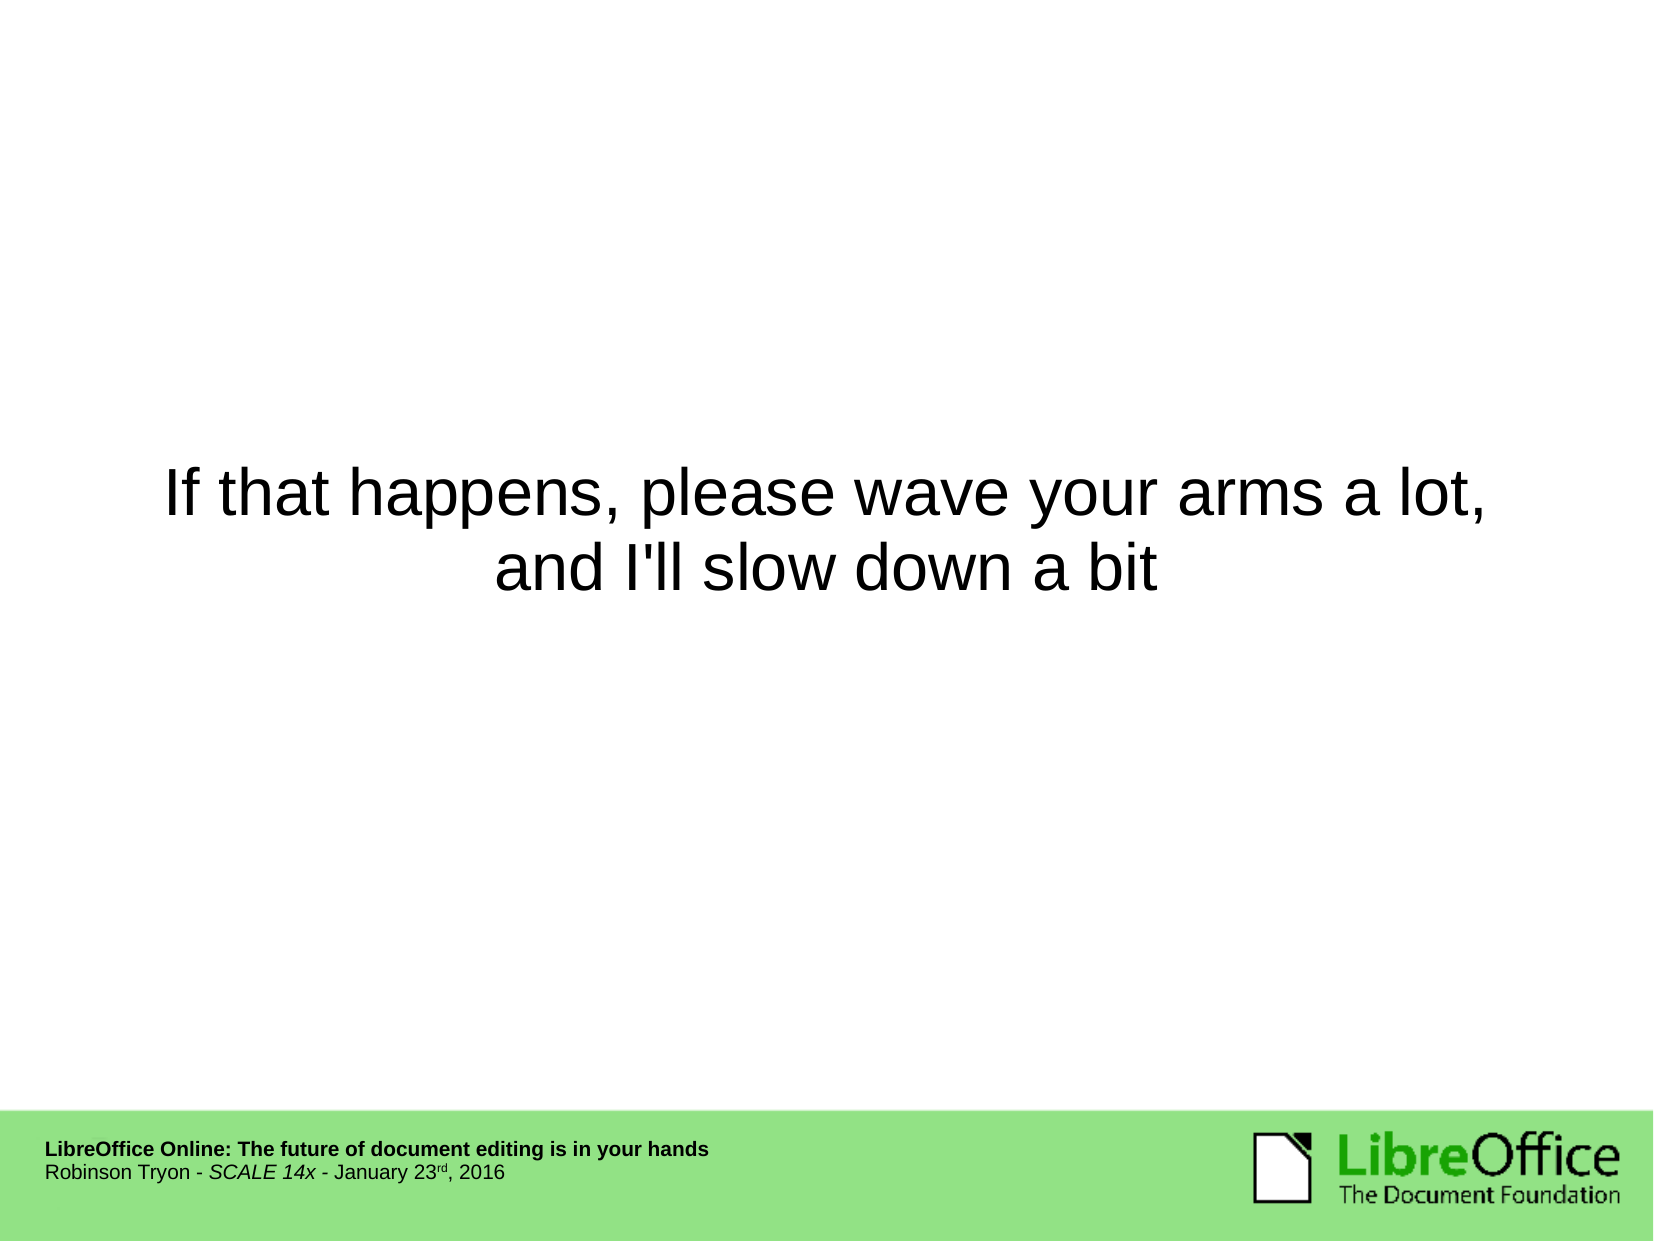

# If that happens, please wave your arms a lot,
and I'll slow down a bit